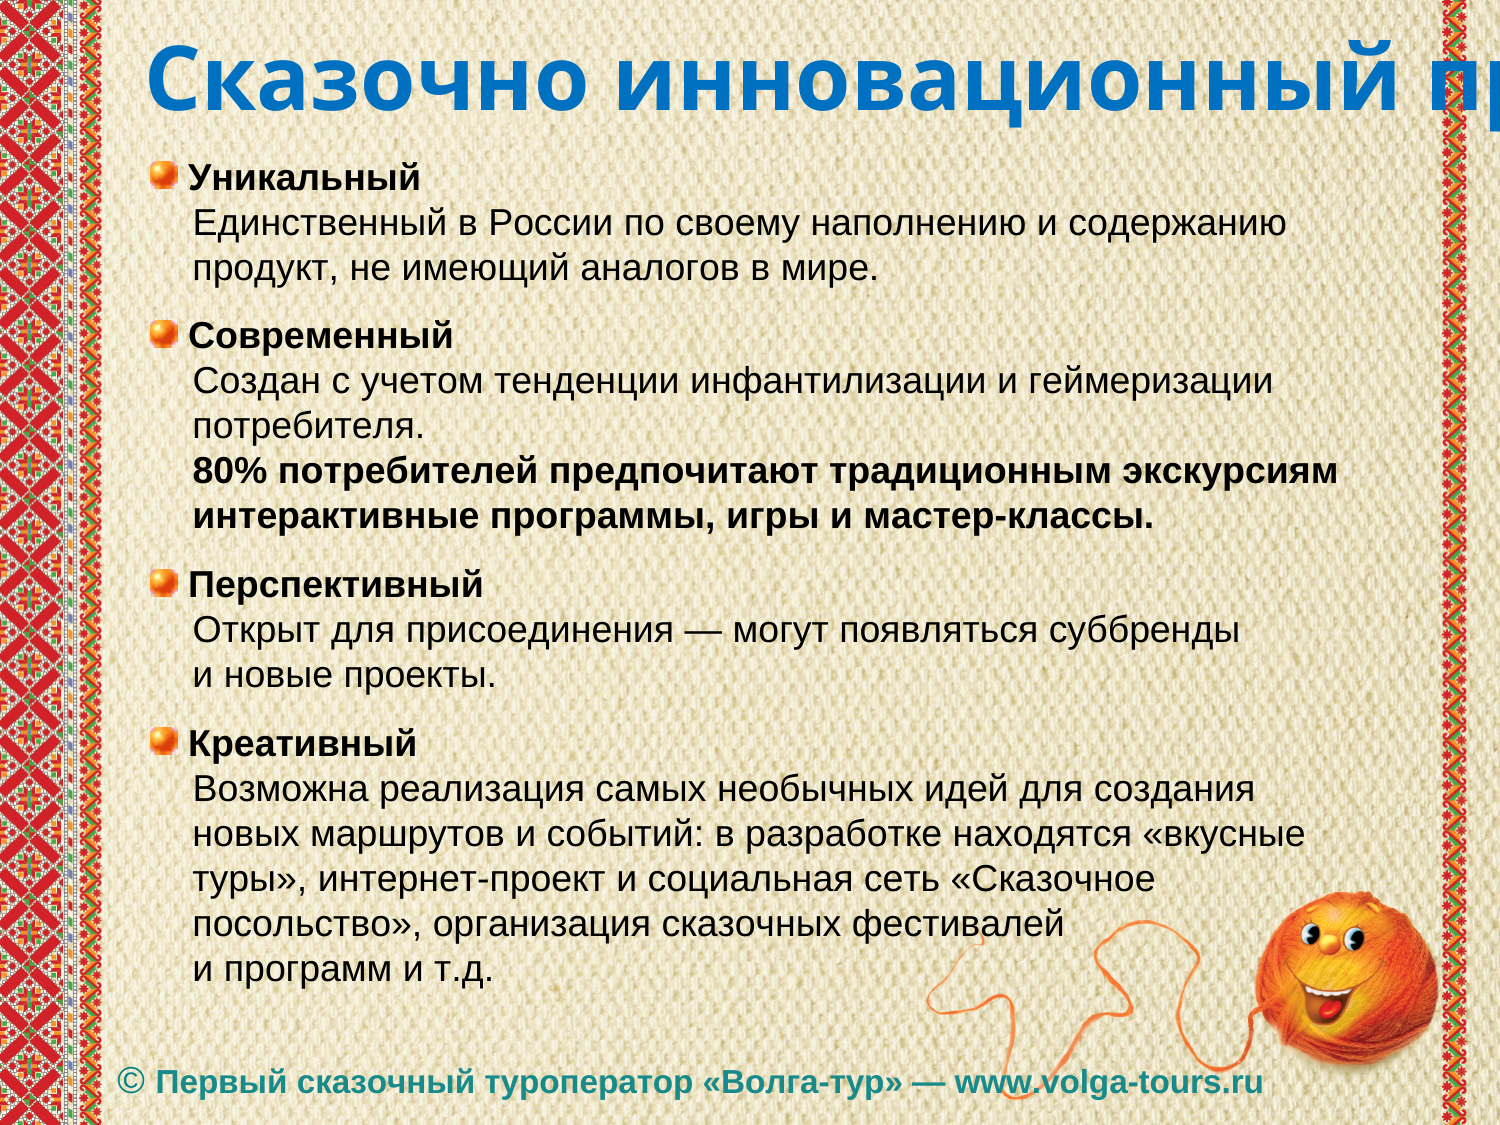

Сказочно инновационный проект
 Уникальный
 Единственный в России по своему наполнению и содержанию продукт, не имеющий аналогов в мире.
 Современный
 Создан с учетом тенденции инфантилизации и геймеризации потребителя.
 80% потребителей предпочитают традиционным экскурсиям интерактивные программы, игры и мастер-классы.
 Перспективный
 Открыт для присоединения — могут появляться суббренды
 и новые проекты.
 Креативный
 Возможна реализация самых необычных идей для создания новых маршрутов и событий: в разработке находятся «вкусные туры», интернет-проект и социальная сеть «Сказочное посольство», организация сказочных фестивалей
 и программ и т.д.
© Первый сказочный туроператор «Волга-тур» — www.volga-tours.ru